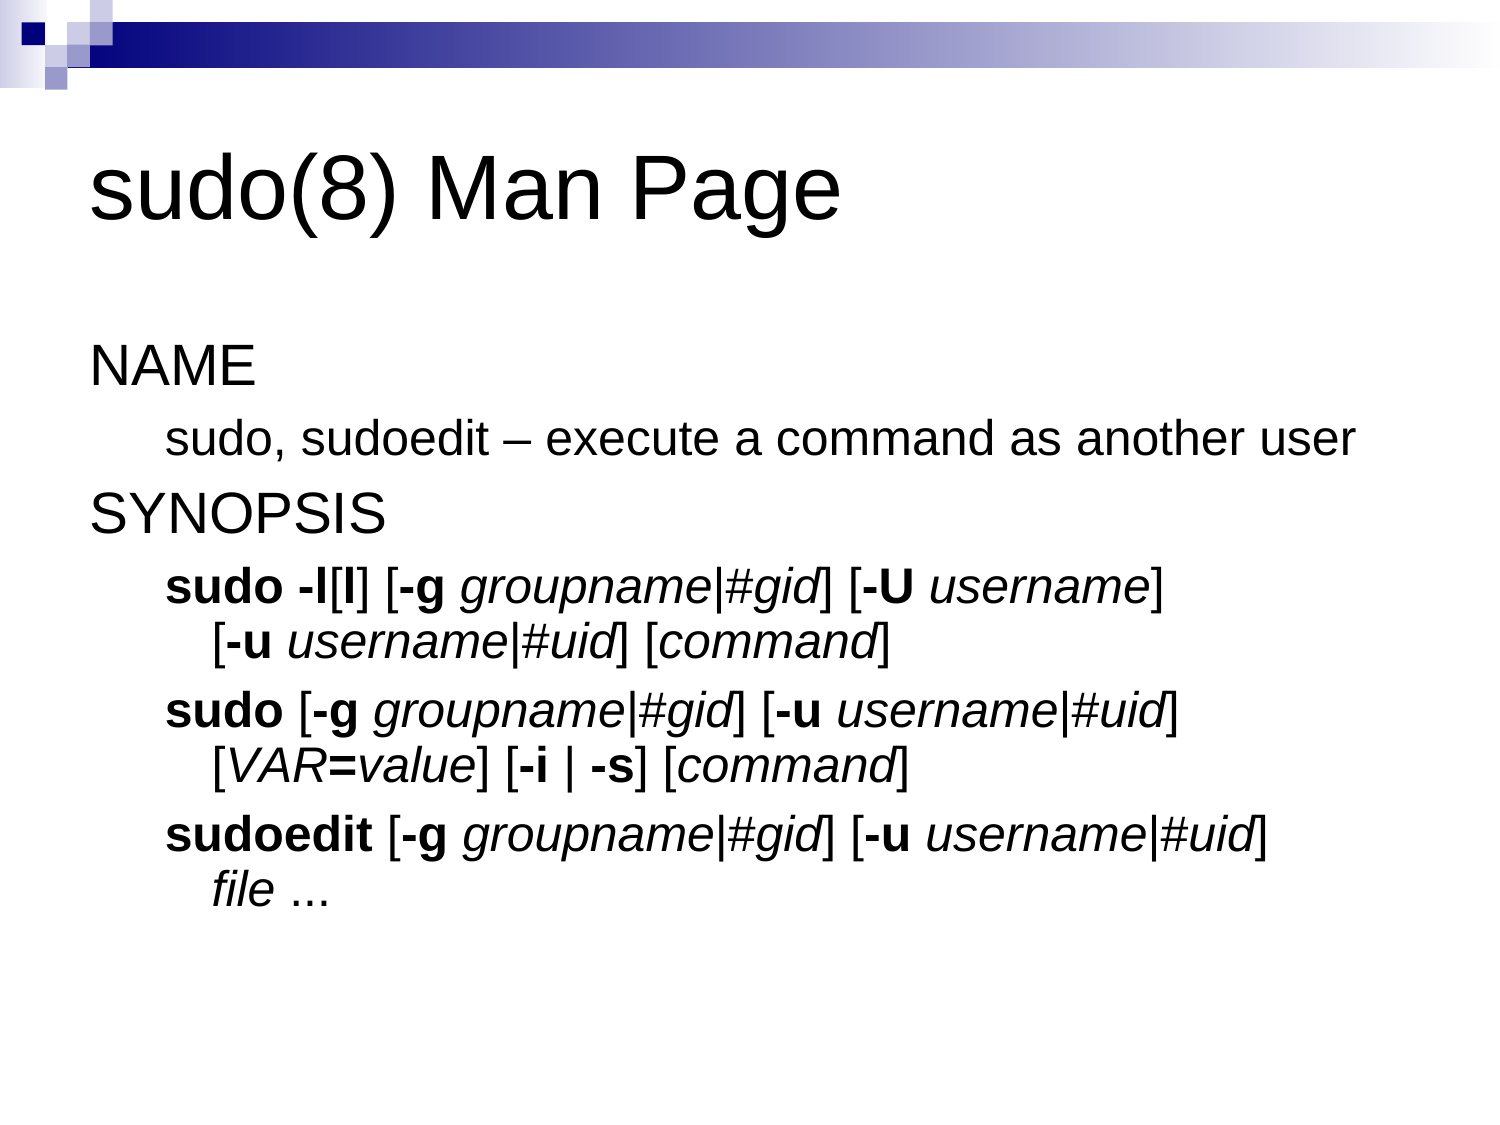

# sudo(8) Man Page
NAME
sudo, sudoedit – execute a command as another user
SYNOPSIS
sudo -l[l] [-g groupname|#gid] [-U username]
[-u username|#uid] [command]
sudo [-g groupname|#gid] [-u username|#uid] [VAR=value] [-i | -s] [command]
sudoedit [-g groupname|#gid] [-u username|#uid]
file ...